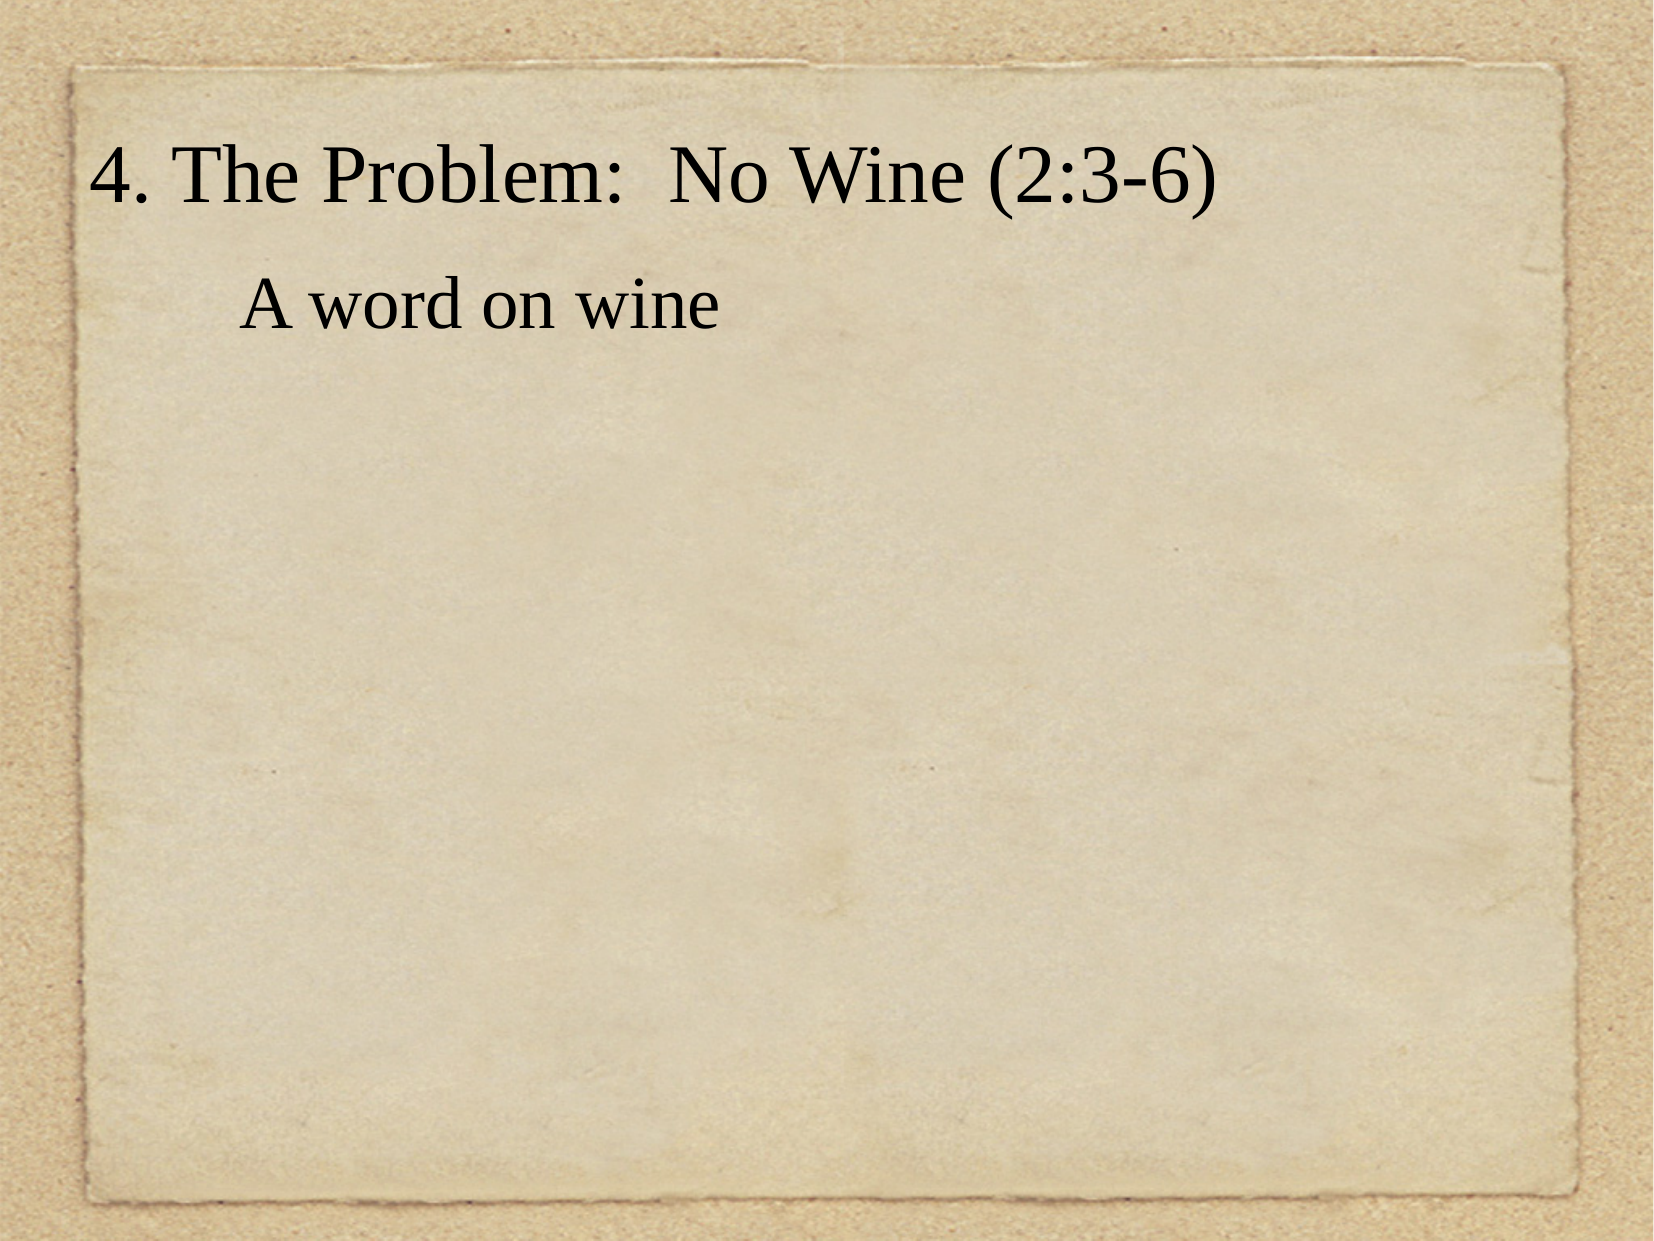

4. The Problem: No Wine (2:3-6)
		A word on wine